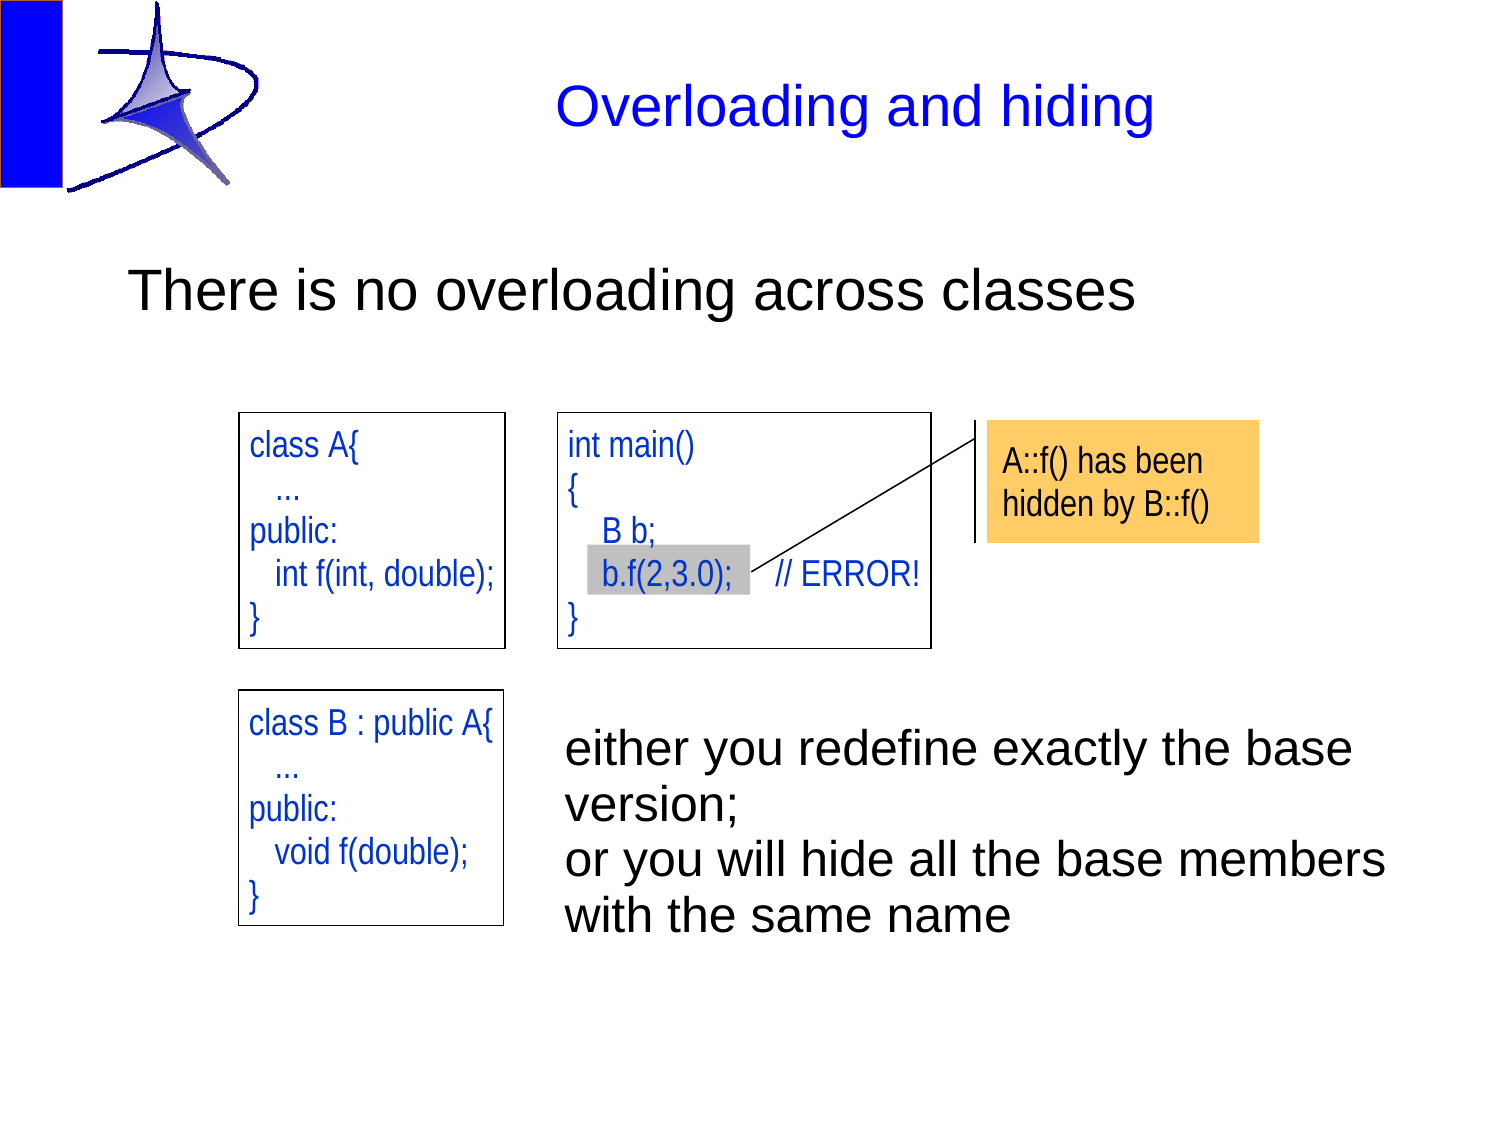

# Overloading and hiding
There is no overloading across classes
class A{
 ...
public:
 int f(int, double);
}
int main()
{
 B b;
 b.f(2,3.0); // ERROR!
}
A::f() has been
hidden by B::f()
class B : public A{
 ...
public:
 void f(double);
}
either you redefine exactly the base version;
or you will hide all the base members with the same name